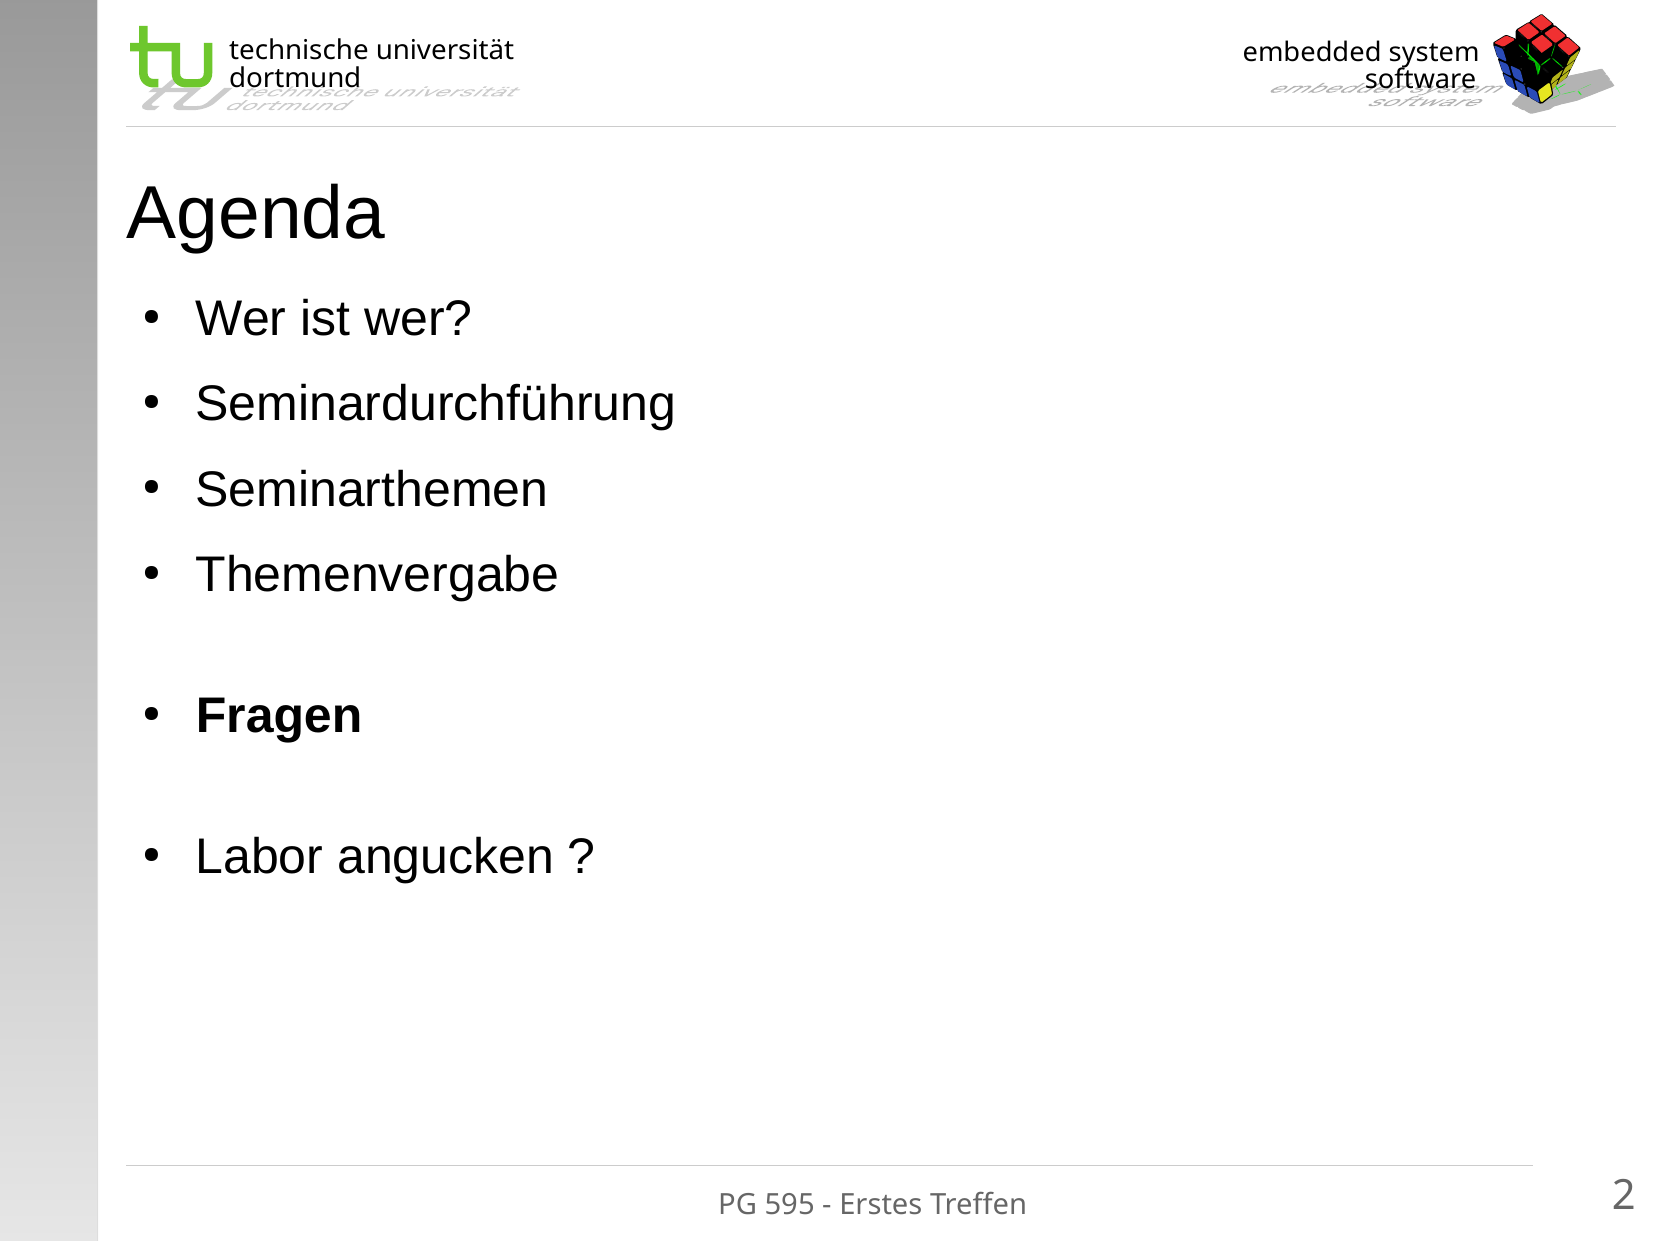

# Agenda
Wer ist wer?
Seminardurchführung
Seminarthemen
Themenvergabe
Fragen
Labor angucken ?
2
PG 595 - Erstes Treffen